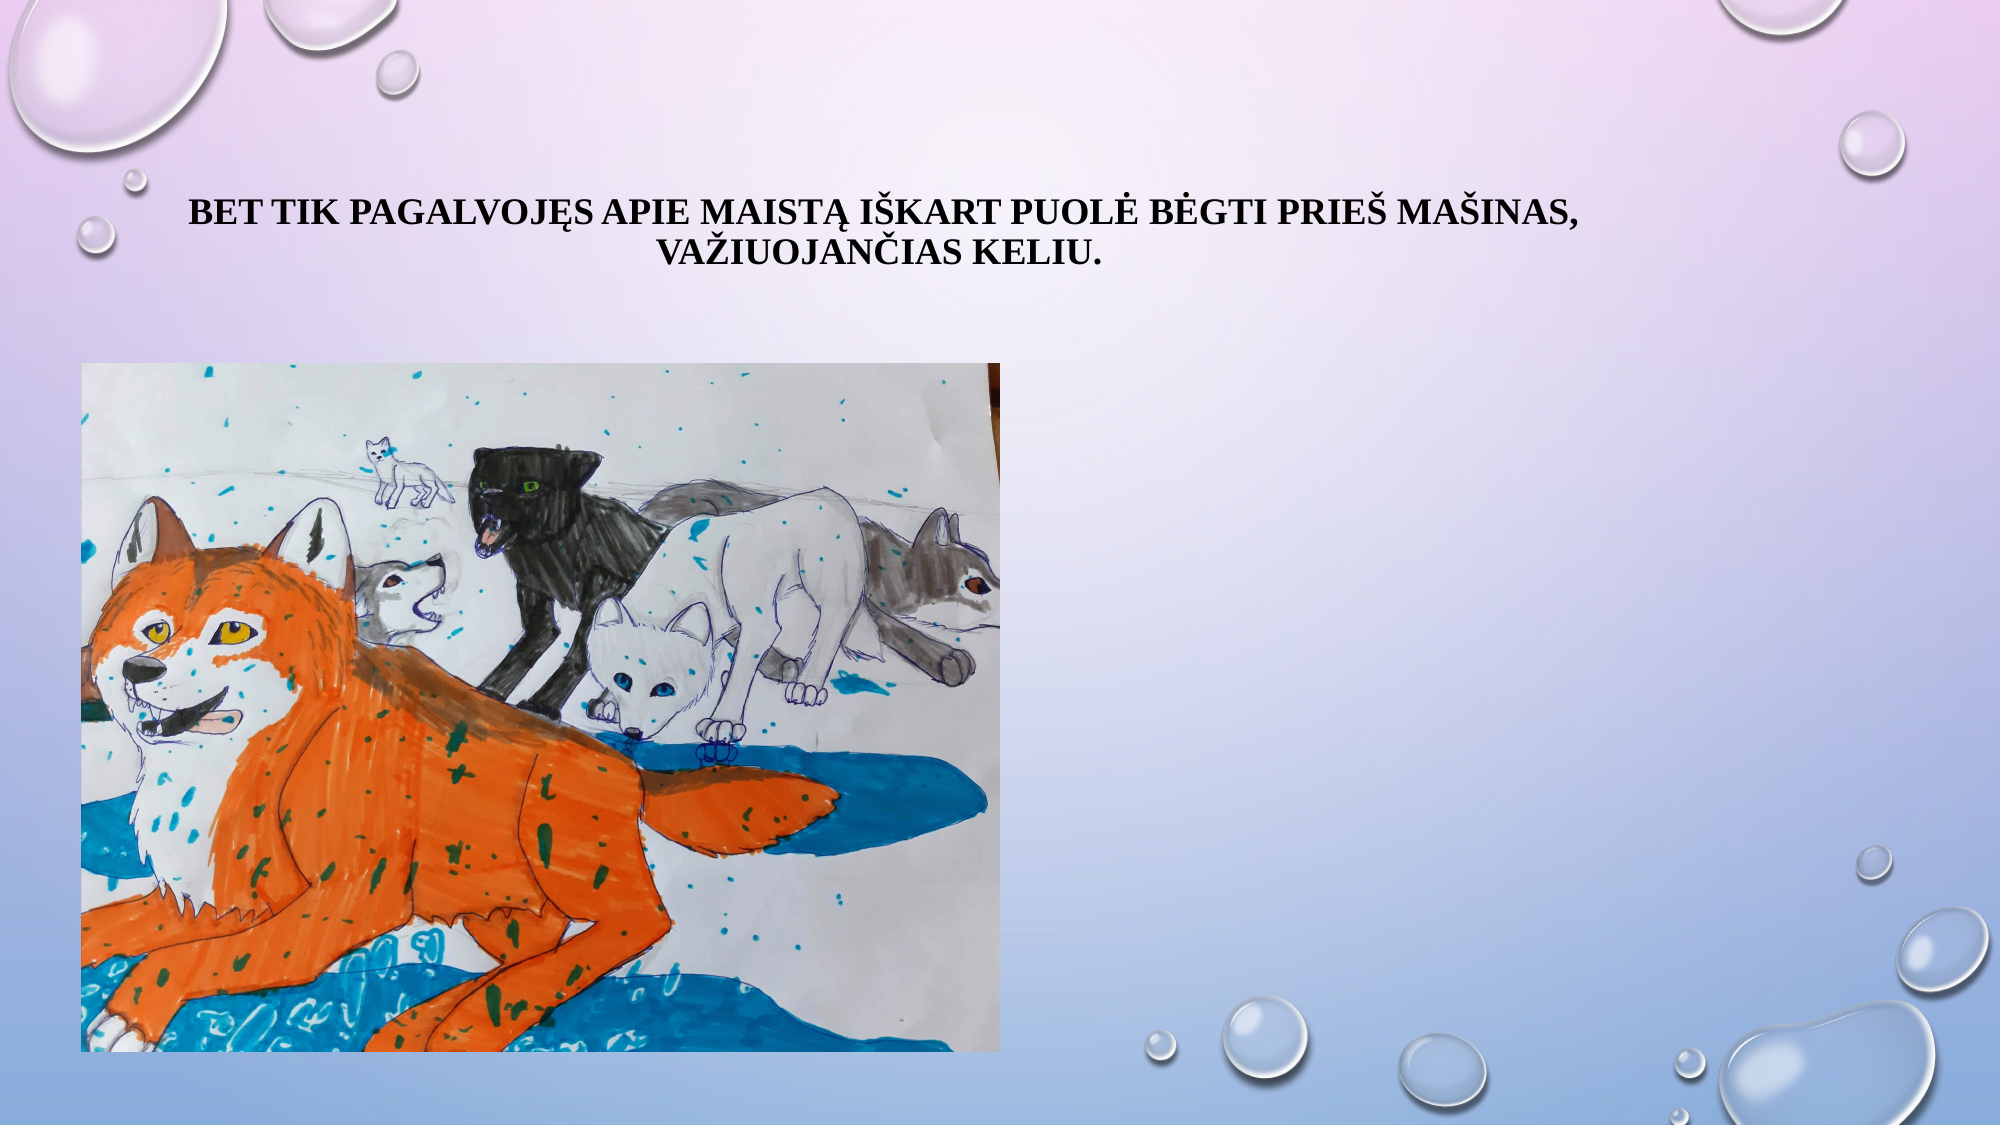

# Bet tik pagalvojęs apie maistą iškart puolė bėgti prieš mašinas, važiuojančias keliu.